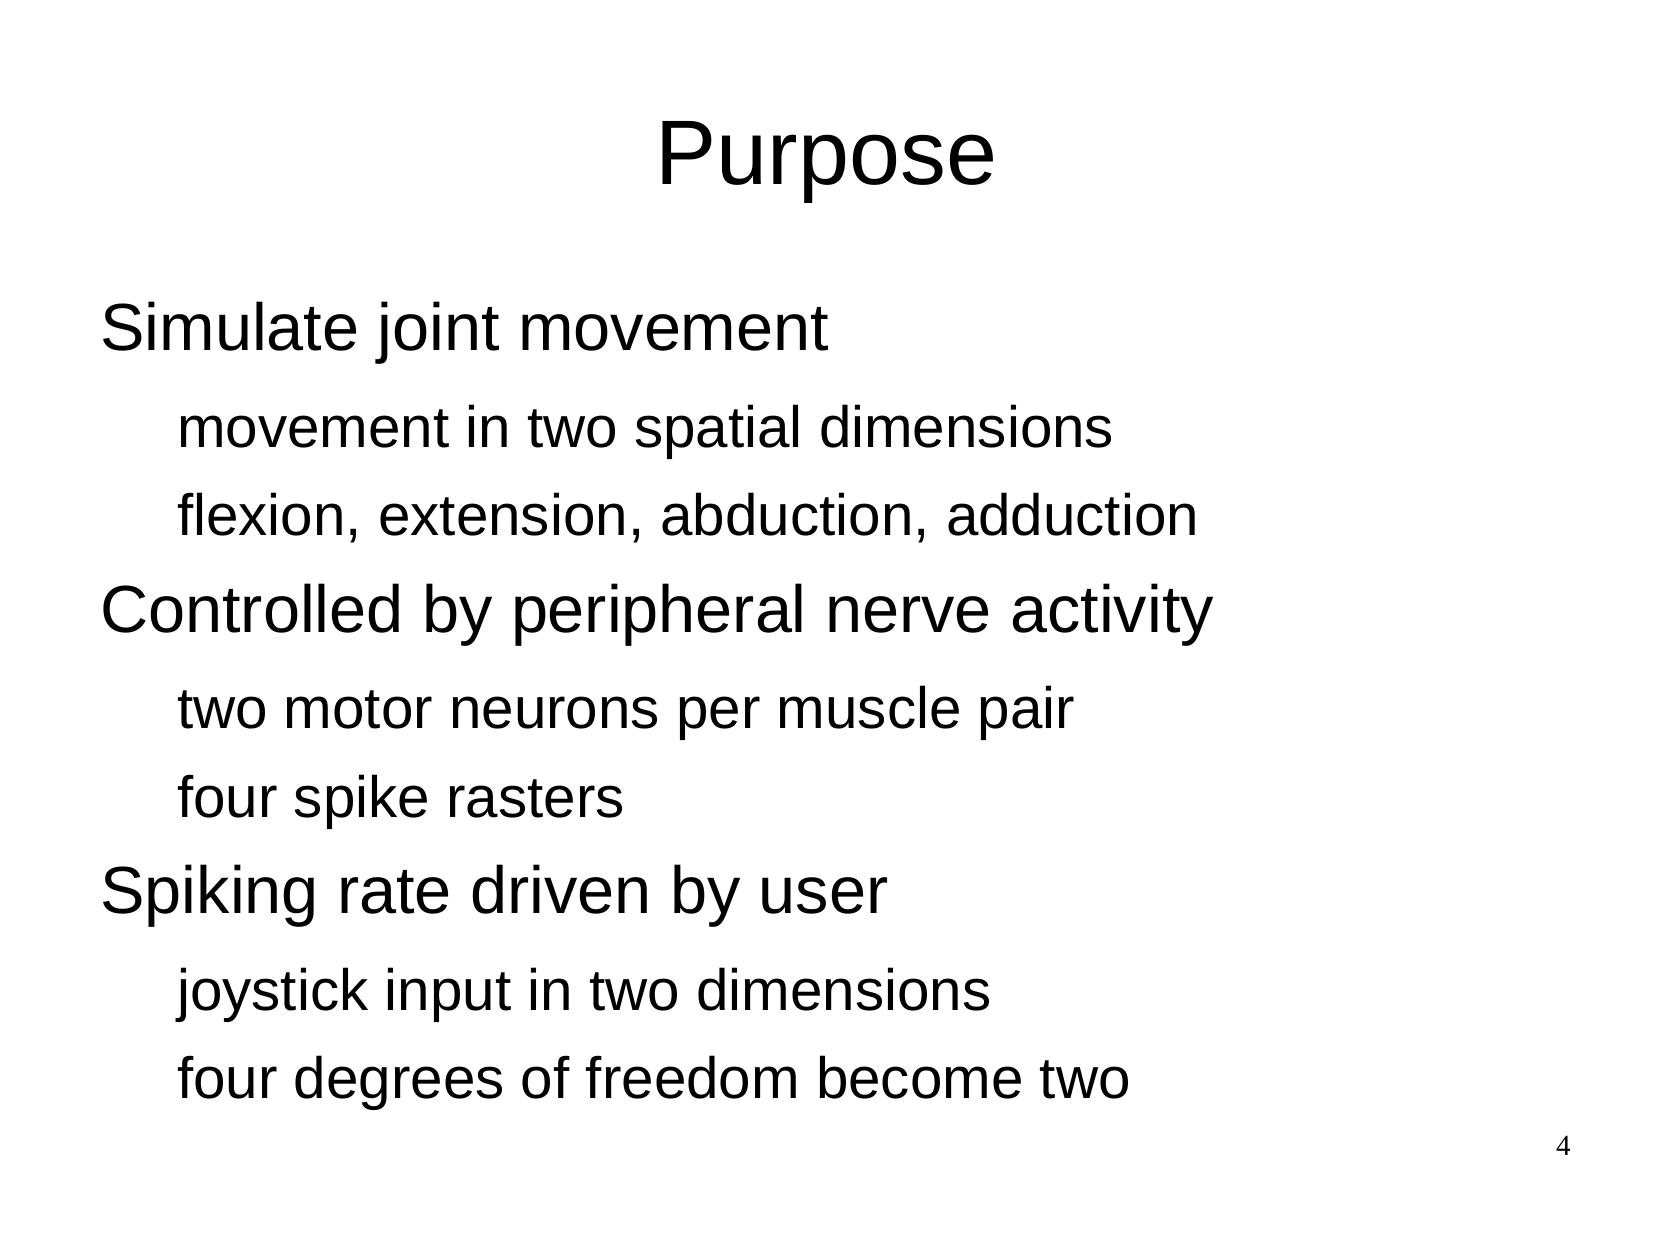

# Purpose
Simulate joint movement
movement in two spatial dimensions
flexion, extension, abduction, adduction
Controlled by peripheral nerve activity
two motor neurons per muscle pair
four spike rasters
Spiking rate driven by user
joystick input in two dimensions
four degrees of freedom become two
4